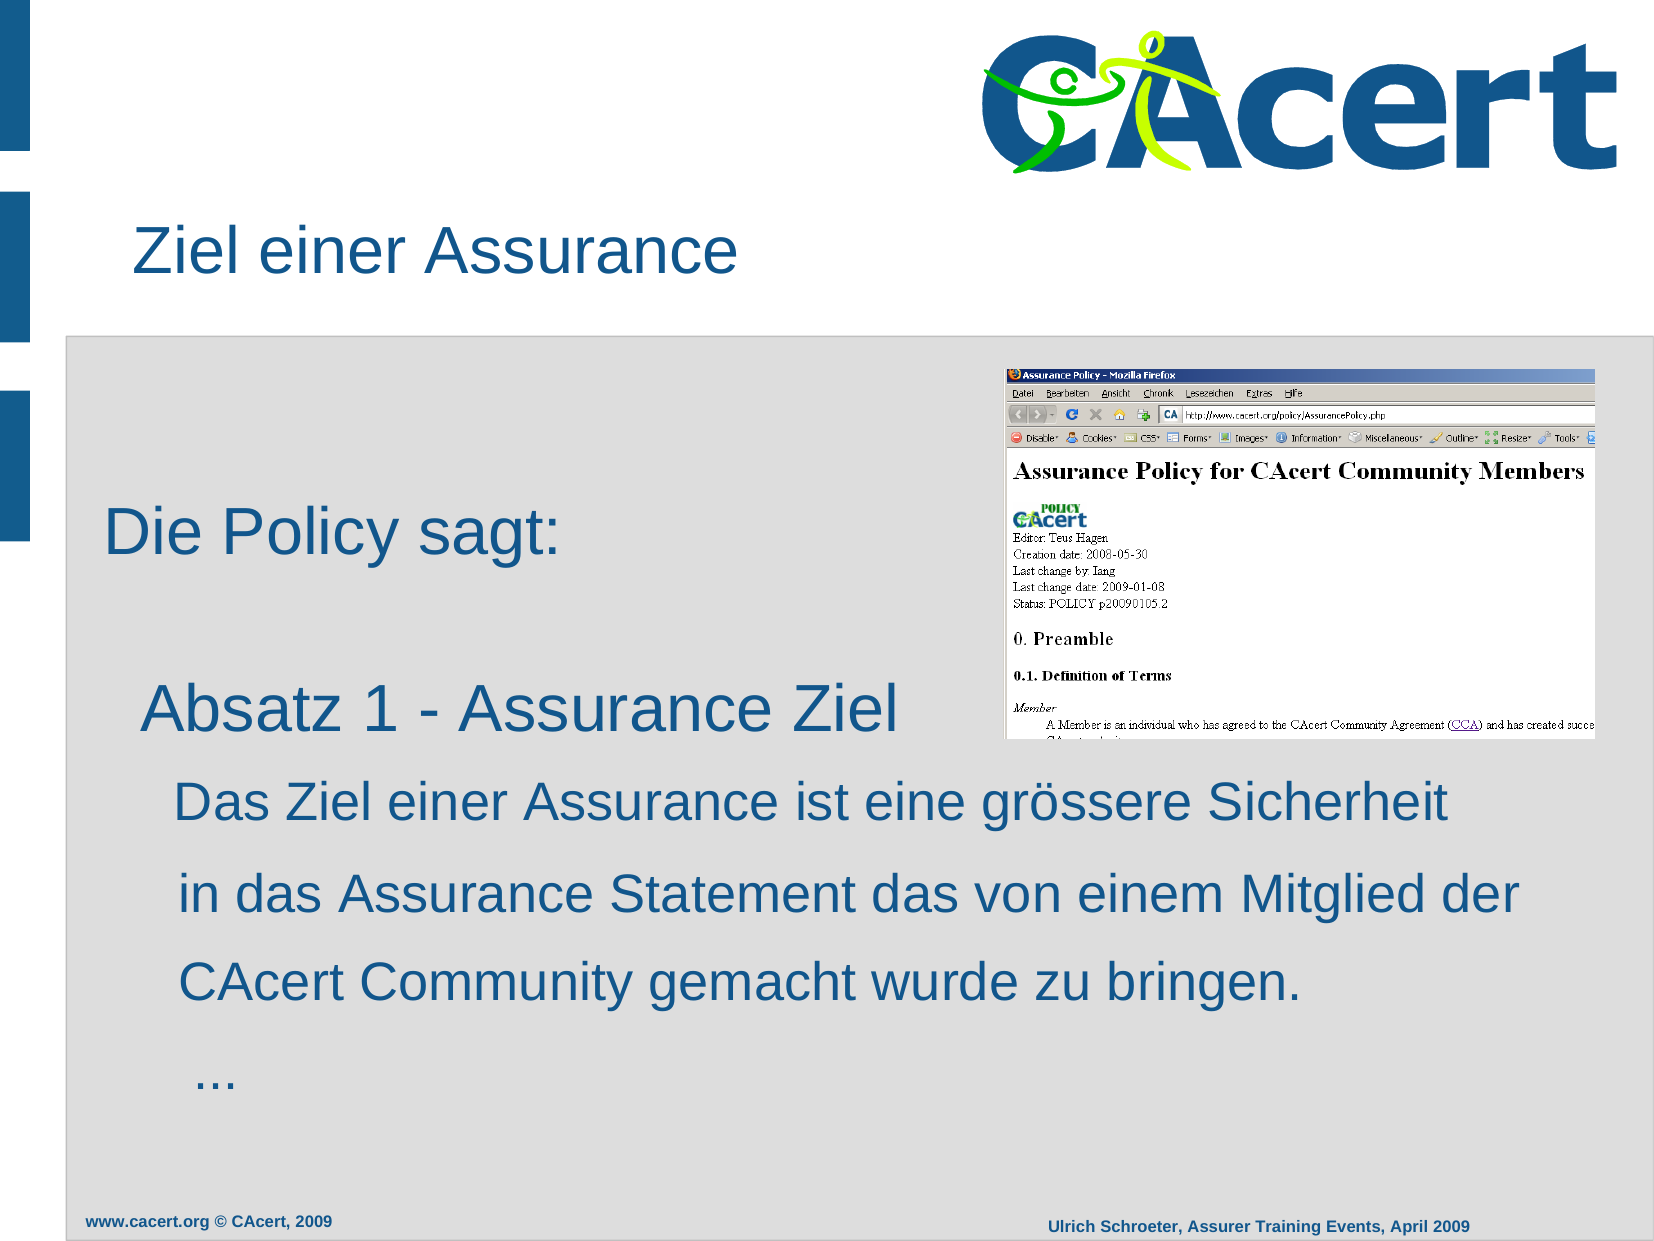

Ziel einer Assurance
Die Policy sagt:
 Absatz 1 - Assurance Ziel
 Das Ziel einer Assurance ist eine grössere Sicherheit
 in das Assurance Statement das von einem Mitglied der
 CAcert Community gemacht wurde zu bringen.
 ...